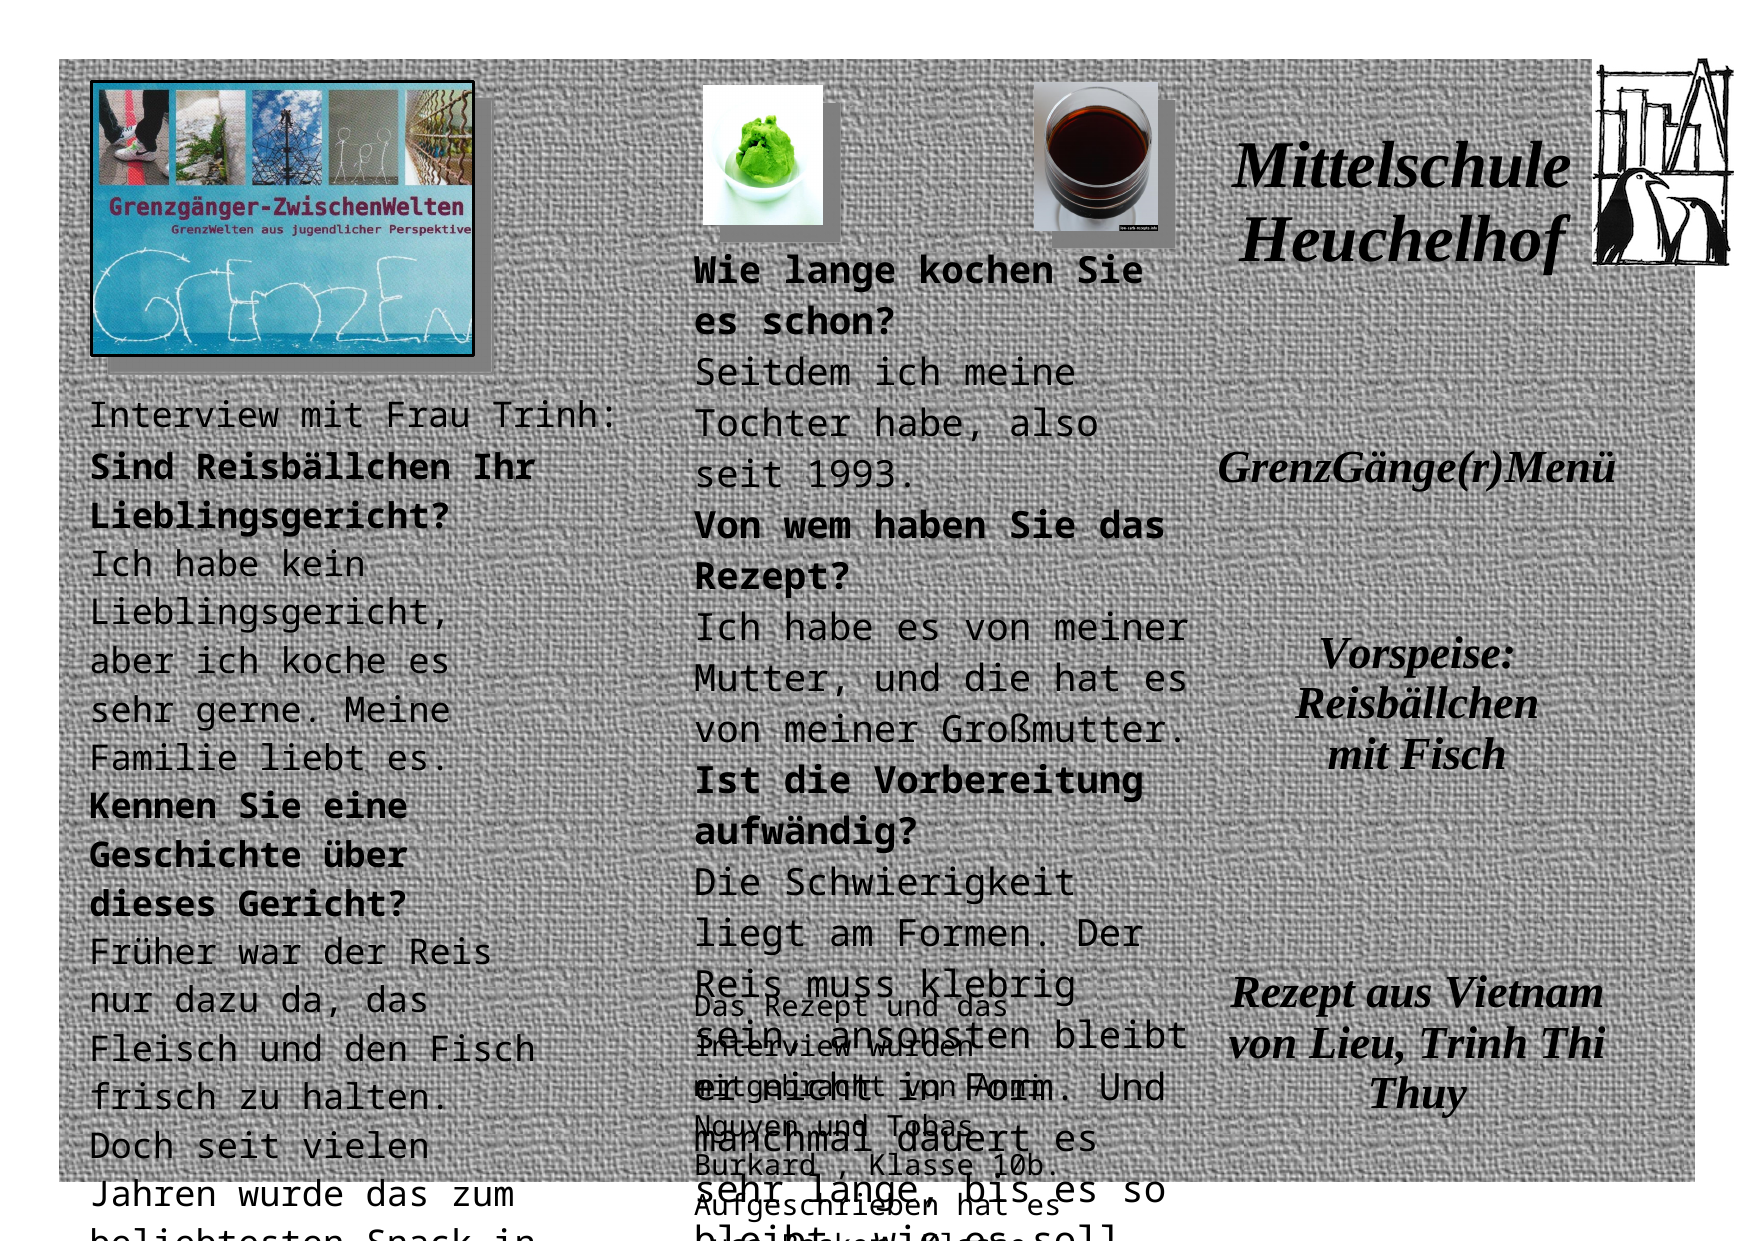

# Mittelschule Heuchelhof
Wie lange kochen Sie es schon?
Seitdem ich meine Tochter habe, also seit 1993.
Von wem haben Sie das Rezept?
Ich habe es von meiner Mutter, und die hat es von meiner Großmutter.
Ist die Vorbereitung aufwändig?
Die Schwierigkeit liegt am Formen. Der Reis muss klebrig sein, ansonsten bleibt er nicht in Form. Und manchmal dauert es sehr lange, bis es so bleibt, wie es soll.
Wie lange dauert die Vorbereitung?
Die Vorbereitungszeit kann über eine Stunde dauern. Wenn man es schon oft gemacht hat, dauert es gar nicht so lange.
Interview mit Frau Trinh:
GrenzGänge(r)Menü
Sind Reisbällchen Ihr Lieblingsgericht?
Ich habe kein Lieblingsgericht, aber ich koche es sehr gerne. Meine Familie liebt es.
Kennen Sie eine Geschichte über dieses Gericht?
Früher war der Reis nur dazu da, das Fleisch und den Fisch frisch zu halten. Doch seit vielen Jahren wurde das zum beliebtesten Snack in Asien. In der Kriegszeit, als es keine Noriblätter gab, wurden die Reisbällchen in Bambusblätter eingewickelt.
Essen Sie das Gericht oft?
Ungefähr einmal pro Woche.
Vorspeise:
Reisbällchen
mit Fisch
Rezept aus Vietnam
von Lieu, Trinh Thi Thuy
Das Rezept und das Interview wurden mitgebracht von Anni Nguyen und Tobas Burkard , Klasse 10b. Aufgeschrieben hat es
Luca Becker, Klasse 10a